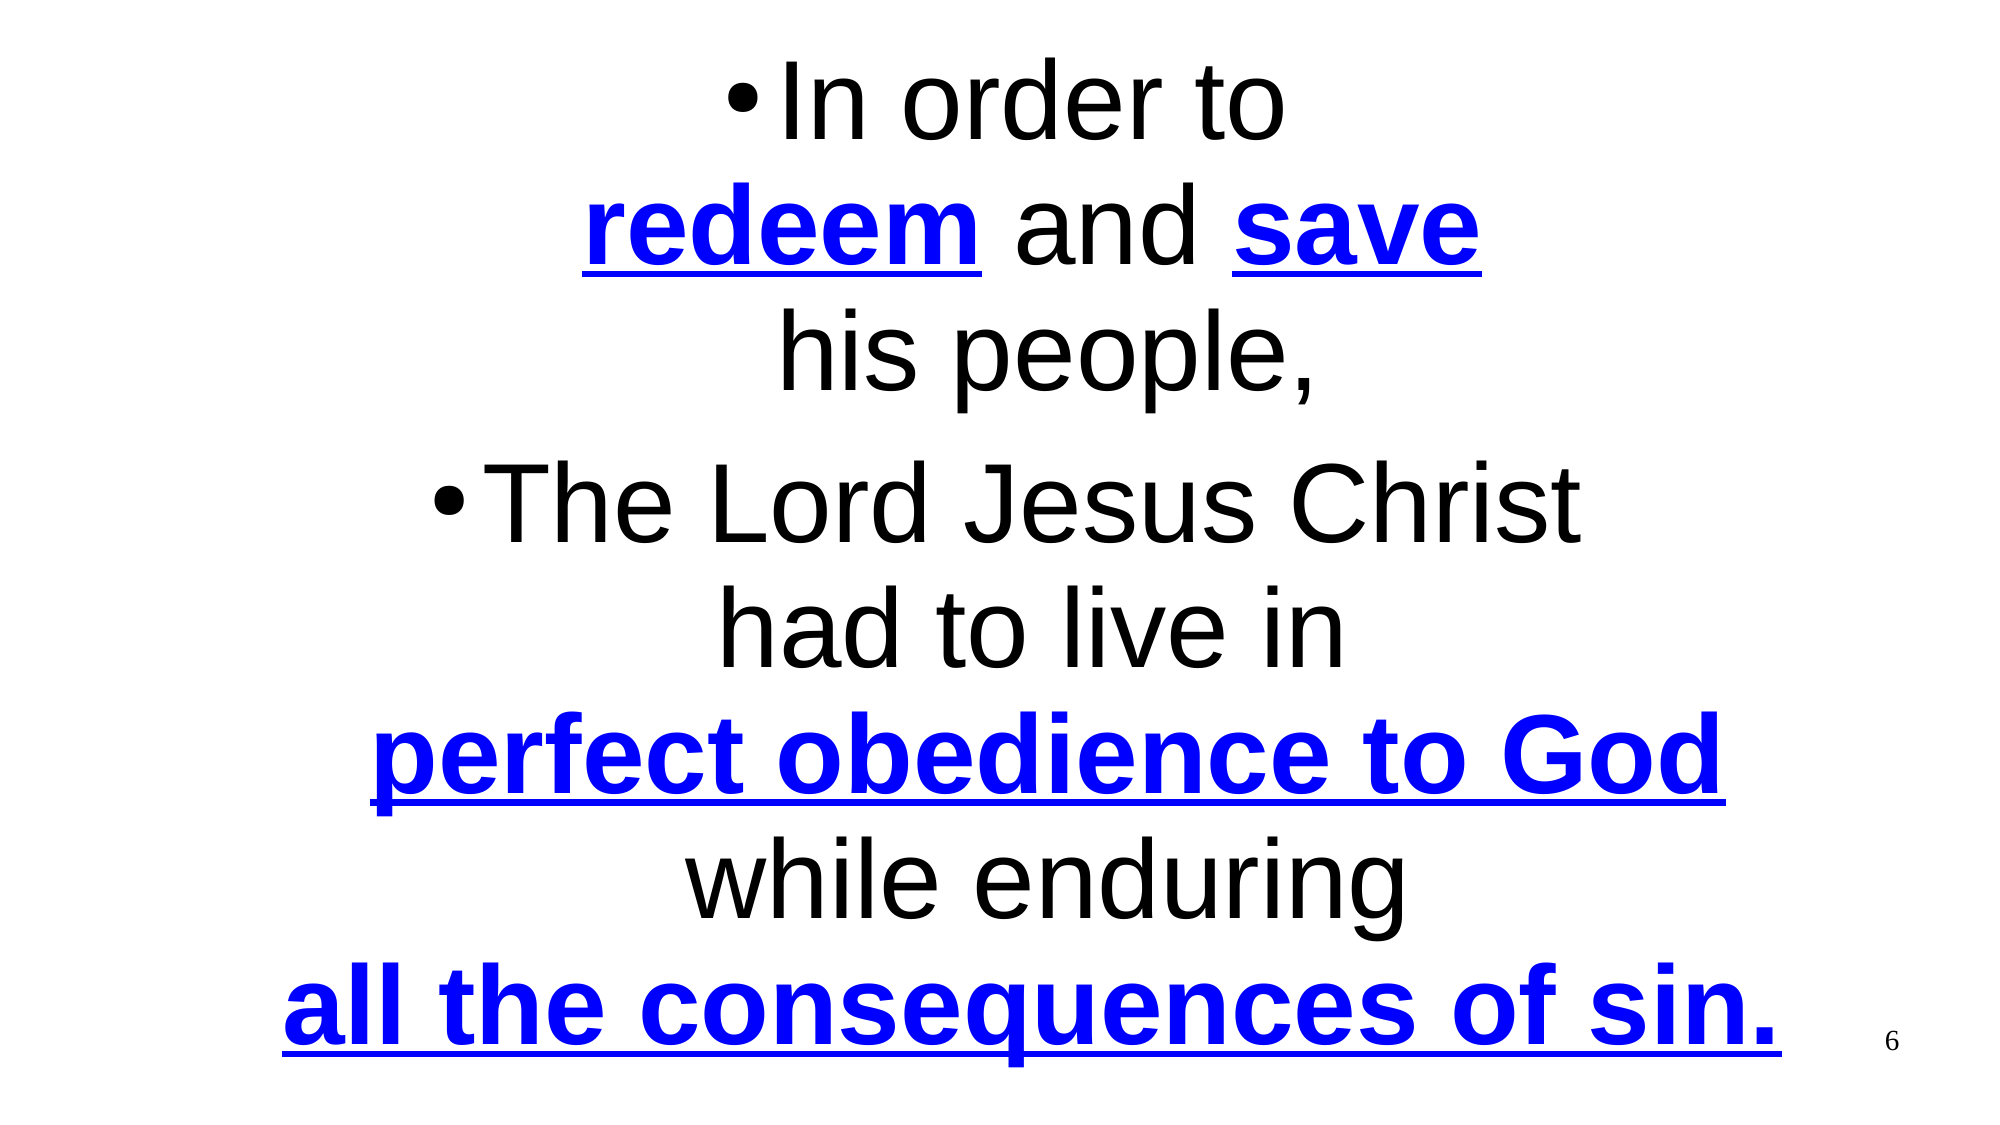

# In order to redeem and save his people,
The Lord Jesus Christ
had to live in
perfect obedience to God
 while enduring
all the consequences of sin.
6